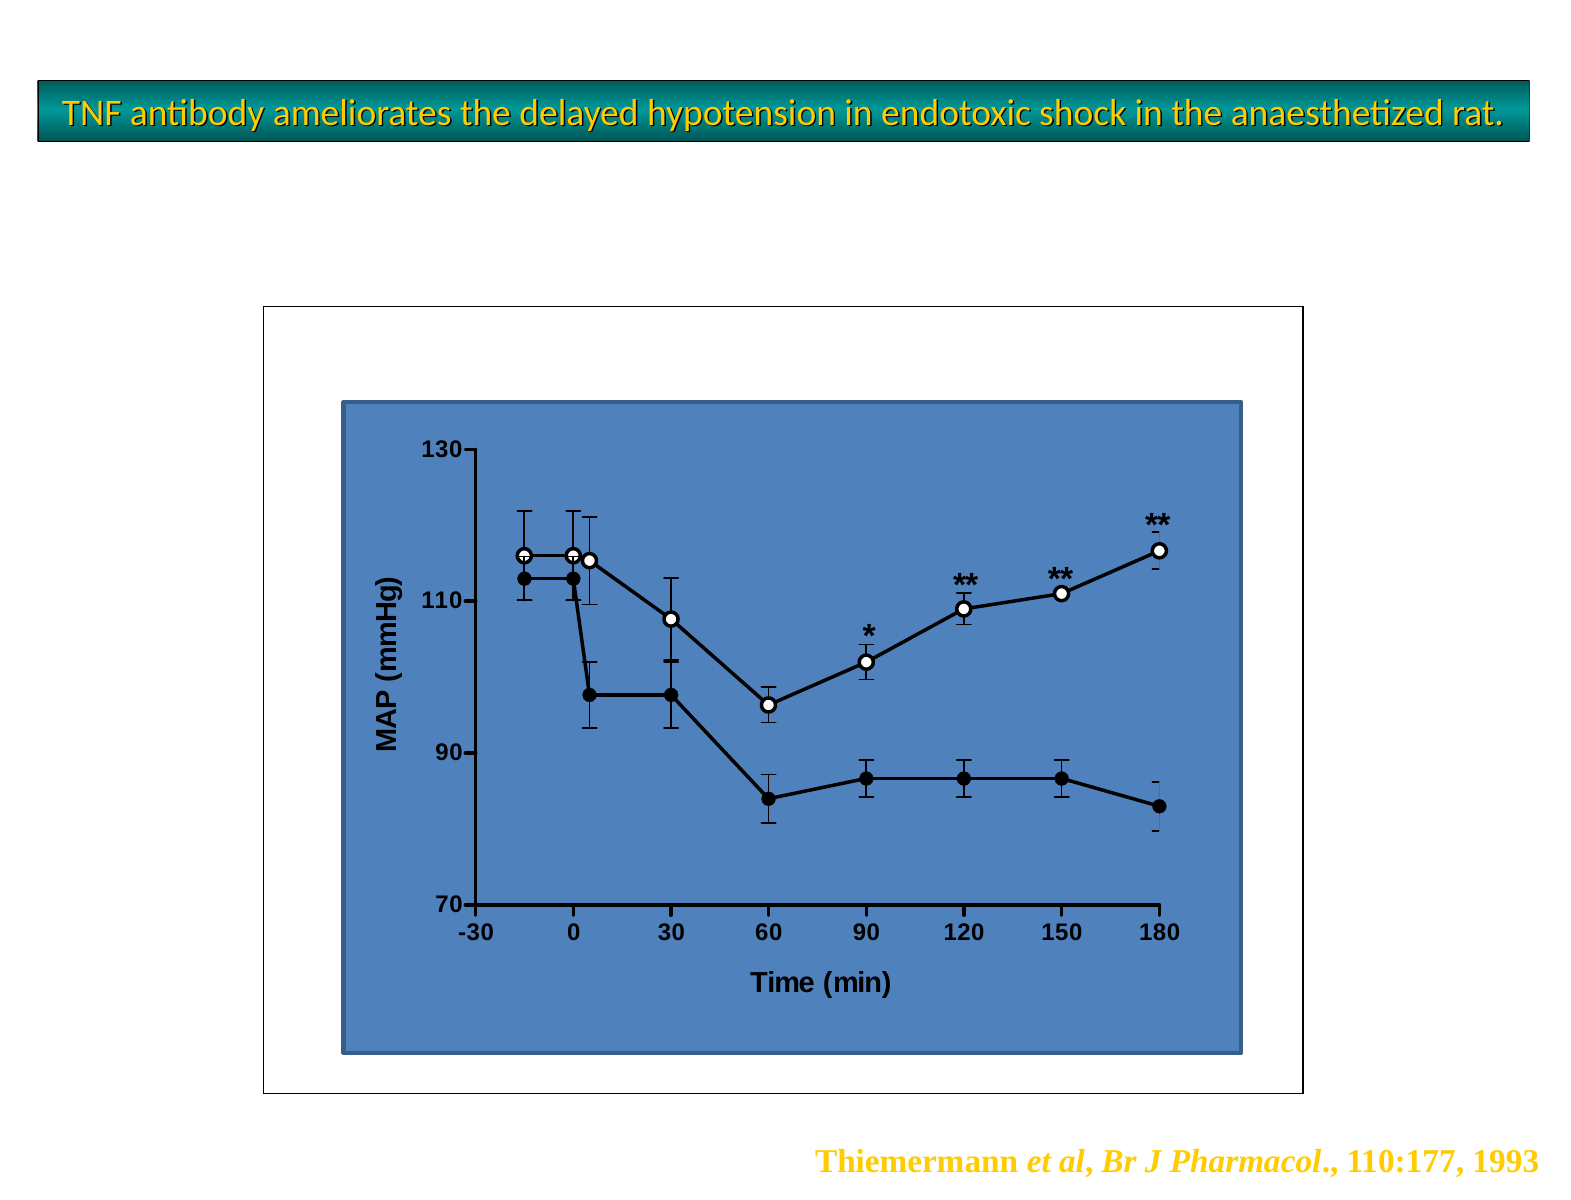

TNF antibody ameliorates the delayed hypotension in endotoxic shock in the anaesthetized rat.
Thiemermann et al, Br J Pharmacol., 110:177, 1993